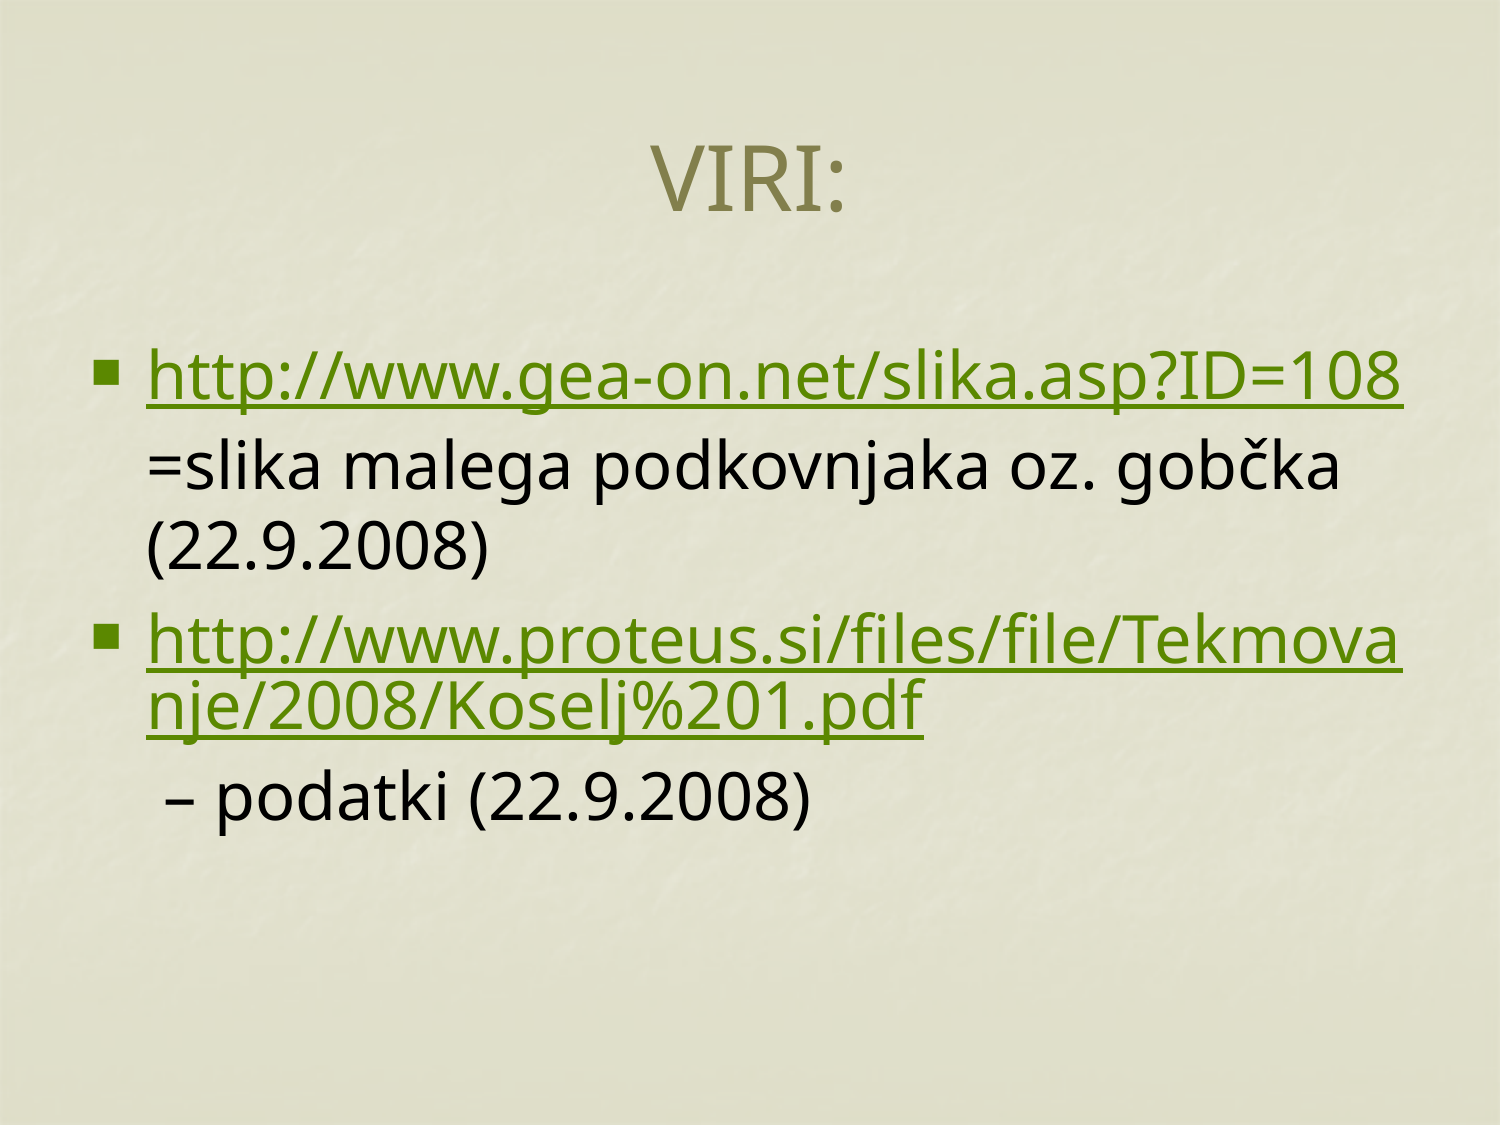

# VIRI:
http://www.gea-on.net/slika.asp?ID=108 =slika malega podkovnjaka oz. gobčka (22.9.2008)
http://www.proteus.si/files/file/Tekmovanje/2008/Koselj%201.pdf – podatki (22.9.2008)